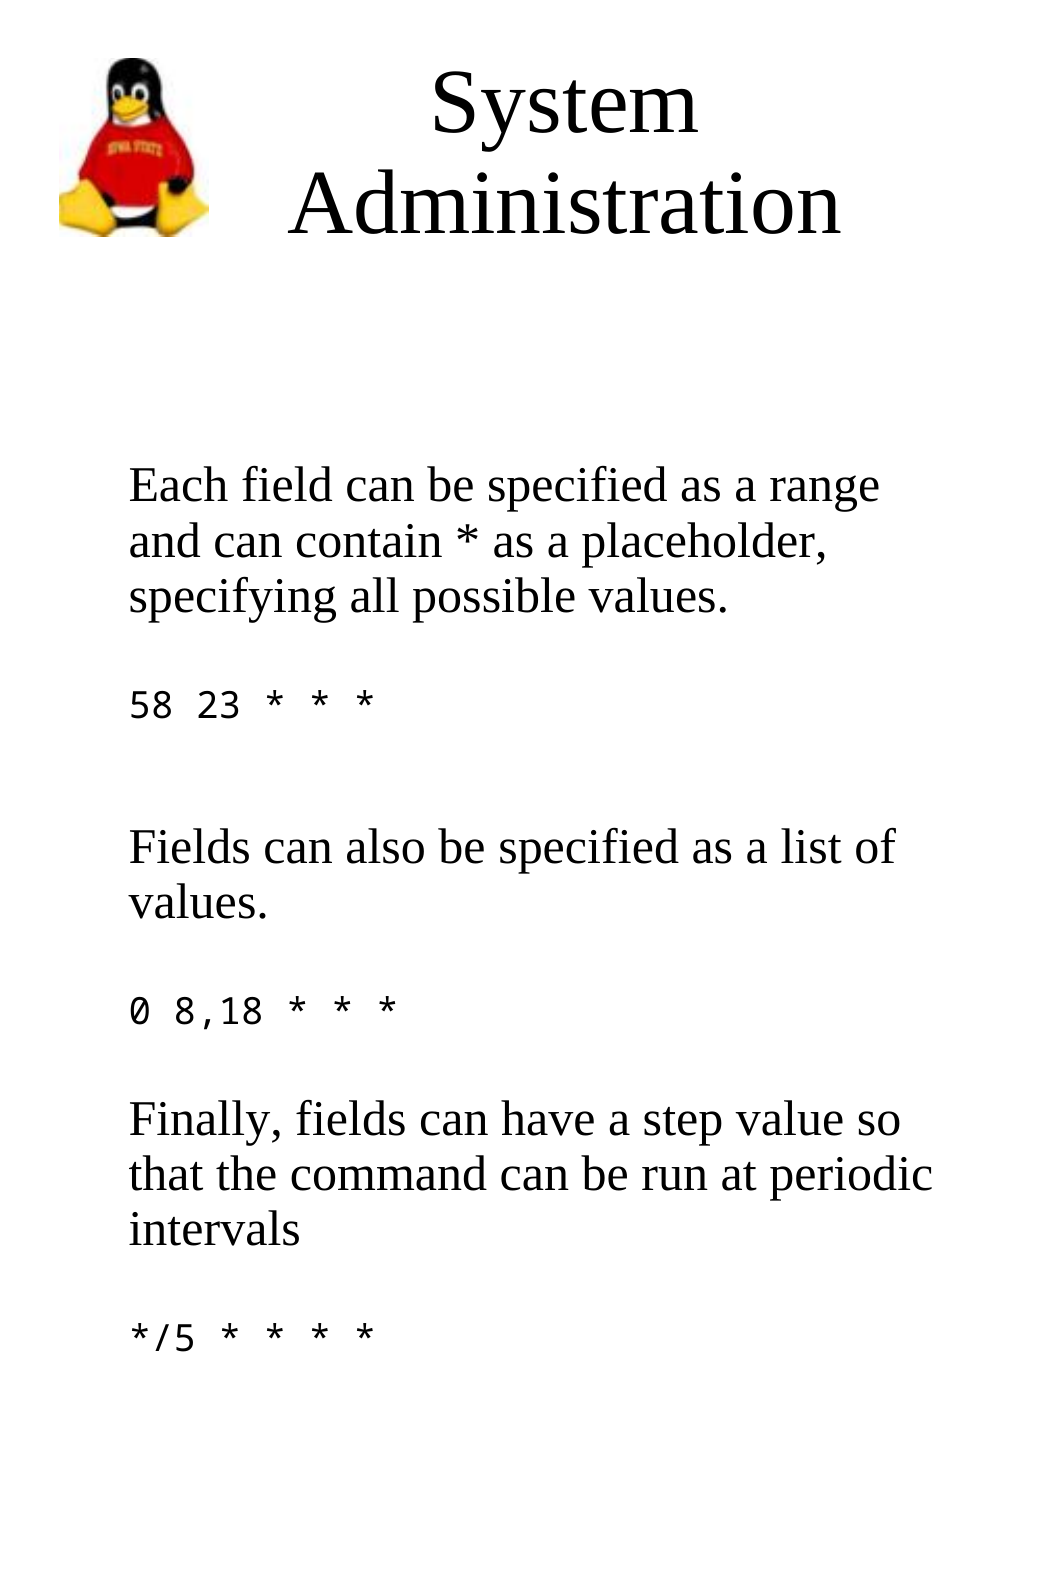

# System Administration
Each field can be specified as a range and can contain * as a placeholder, specifying all possible values.
58 23 * * *
Fields can also be specified as a list of values.
0 8,18 * * *
Finally, fields can have a step value so that the command can be run at periodic intervals
*/5 * * * *